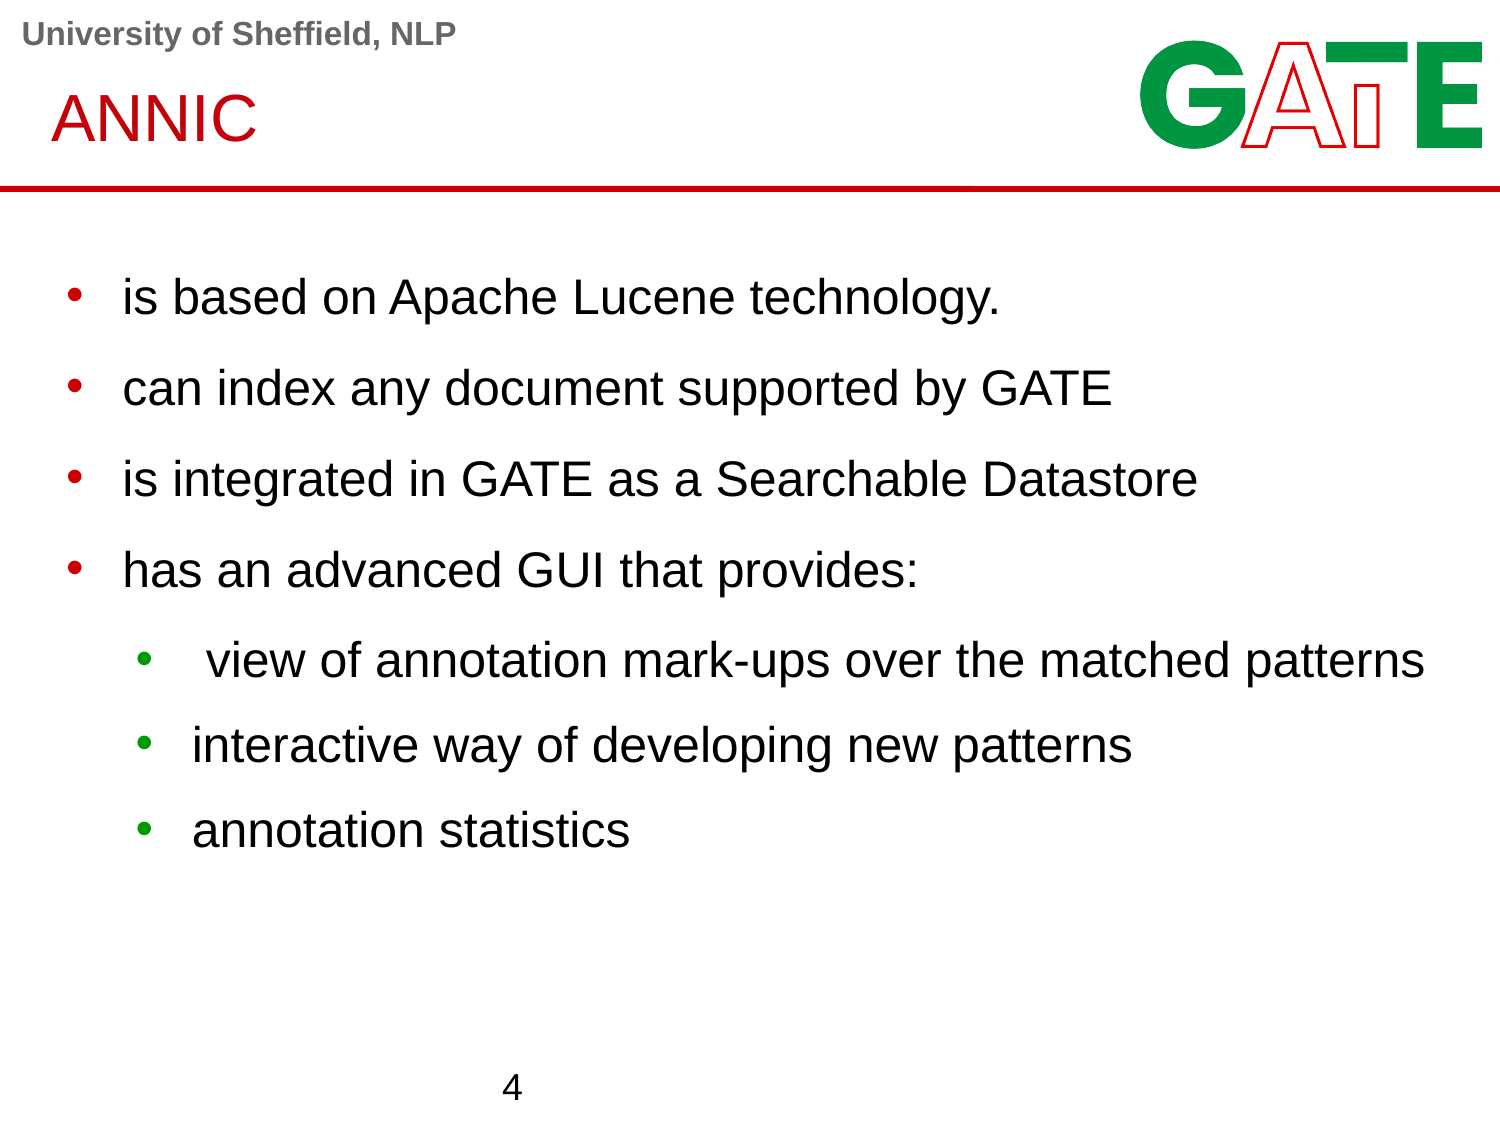

ANNIC
is based on Apache Lucene technology.
can index any document supported by GATE
is integrated in GATE as a Searchable Datastore
has an advanced GUI that provides:
 view of annotation mark-ups over the matched patterns
interactive way of developing new patterns
annotation statistics